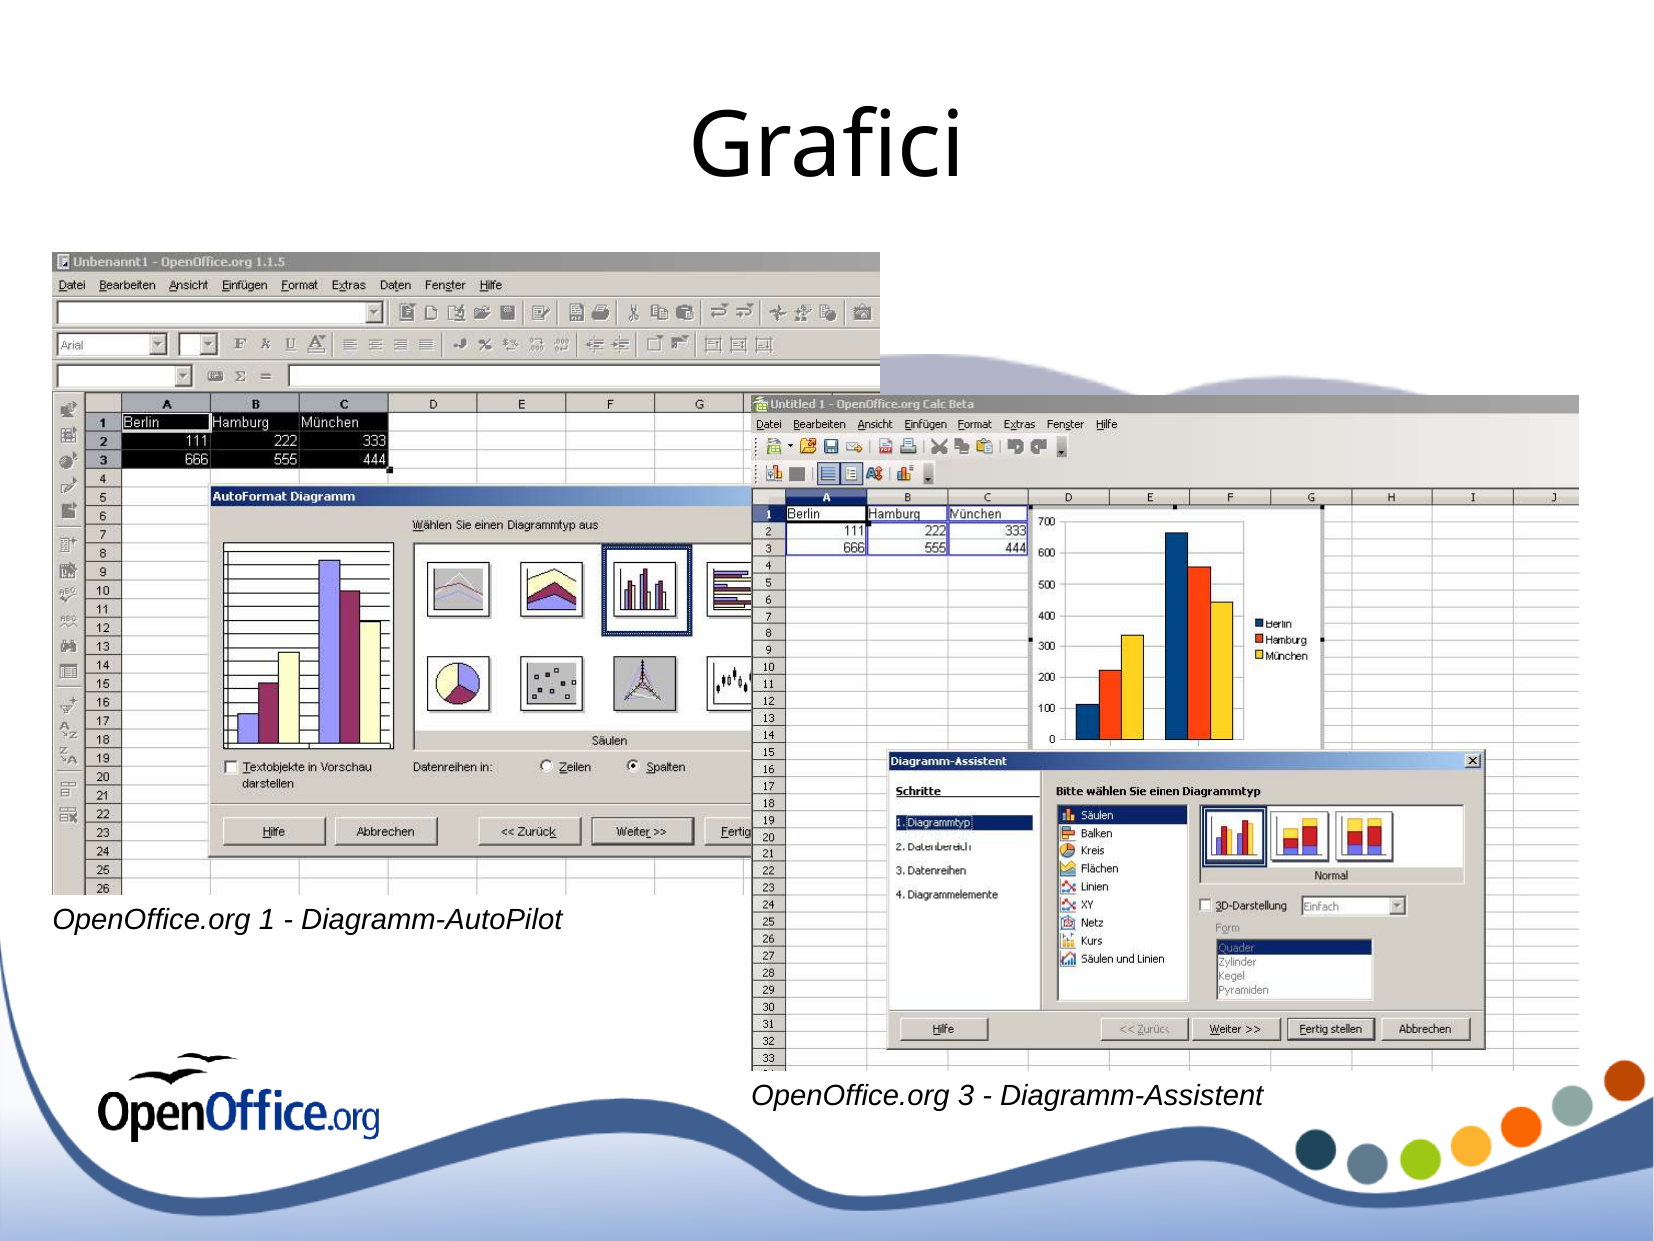

# Grafici
OpenOffice.org 1 - Diagramm-AutoPilot
OpenOffice.org 3 - Diagramm-Assistent